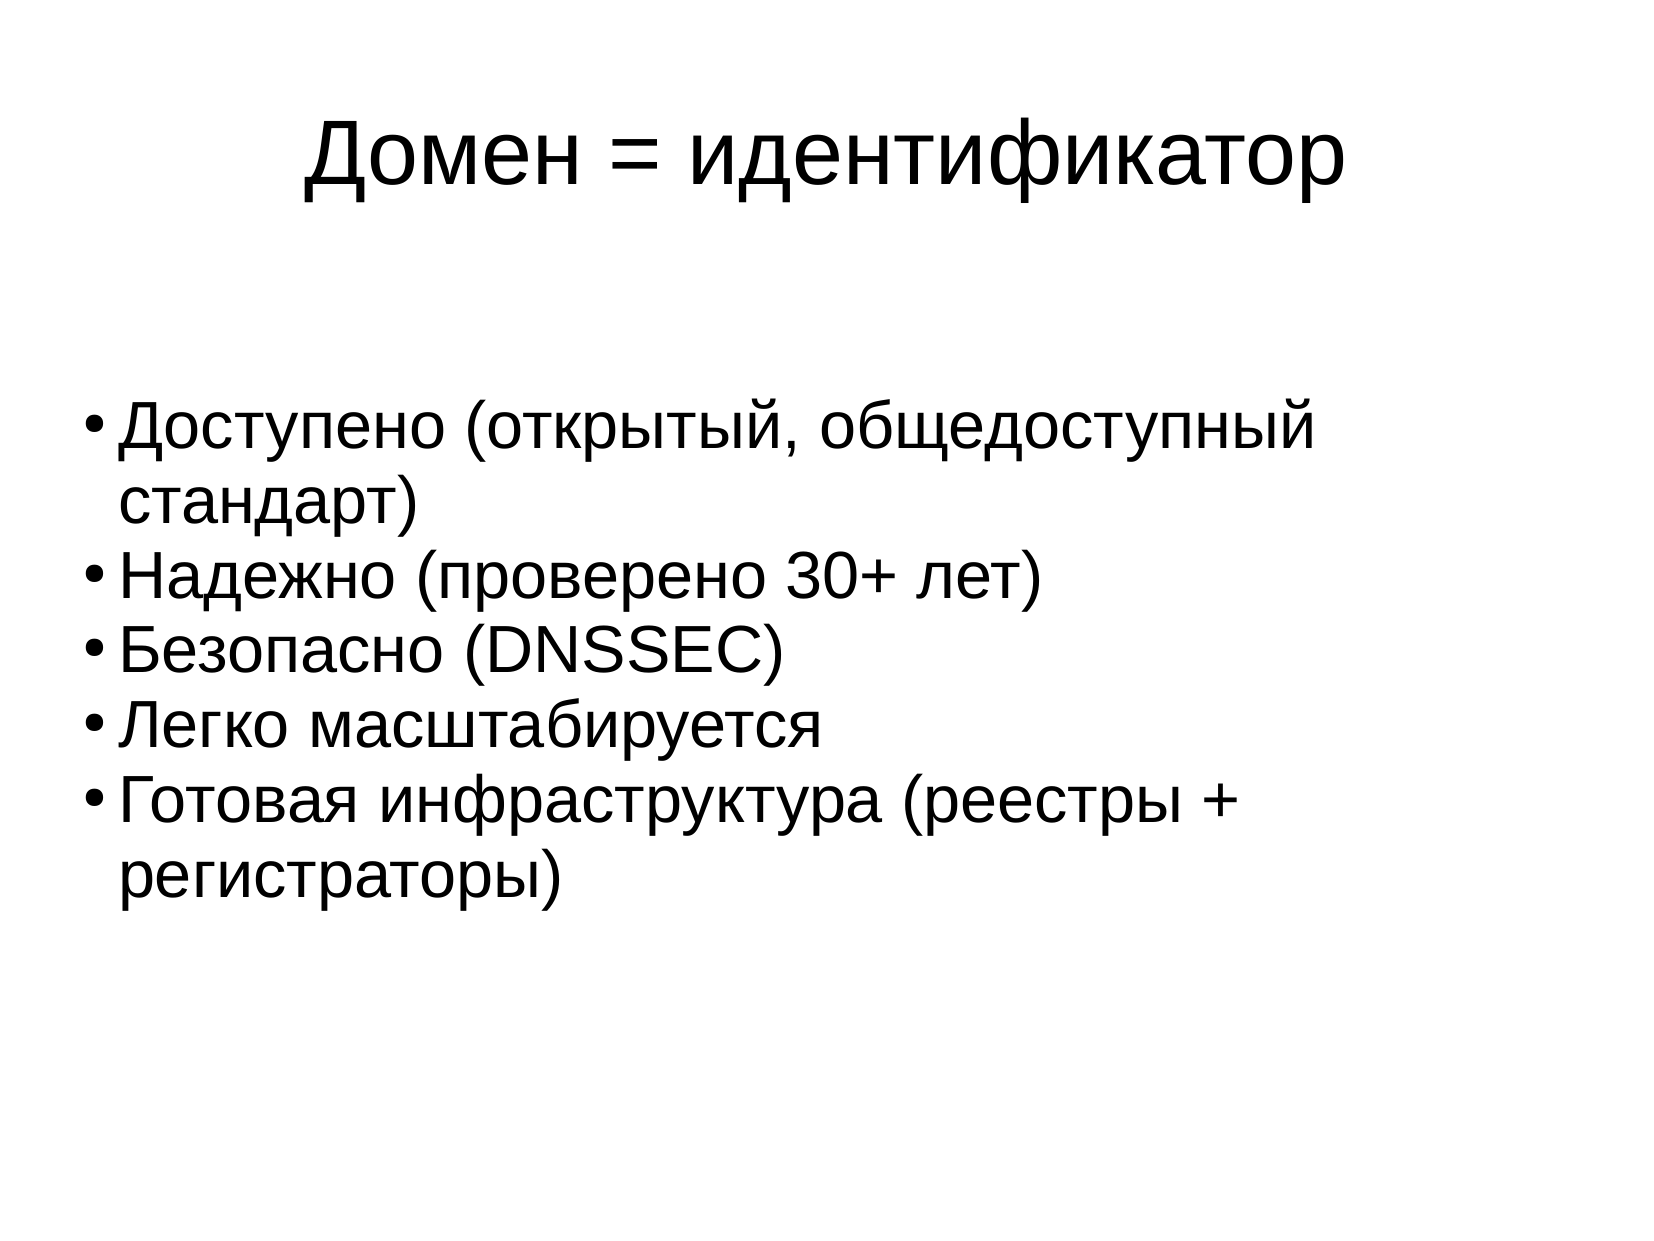

# Домен = идентификатор
Доступено (открытый, общедоступный стандарт)
Надежно (проверено 30+ лет)
Безопасно (DNSSEC)
Легко масштабируется
Готовая инфраструктура (реестры + регистраторы)